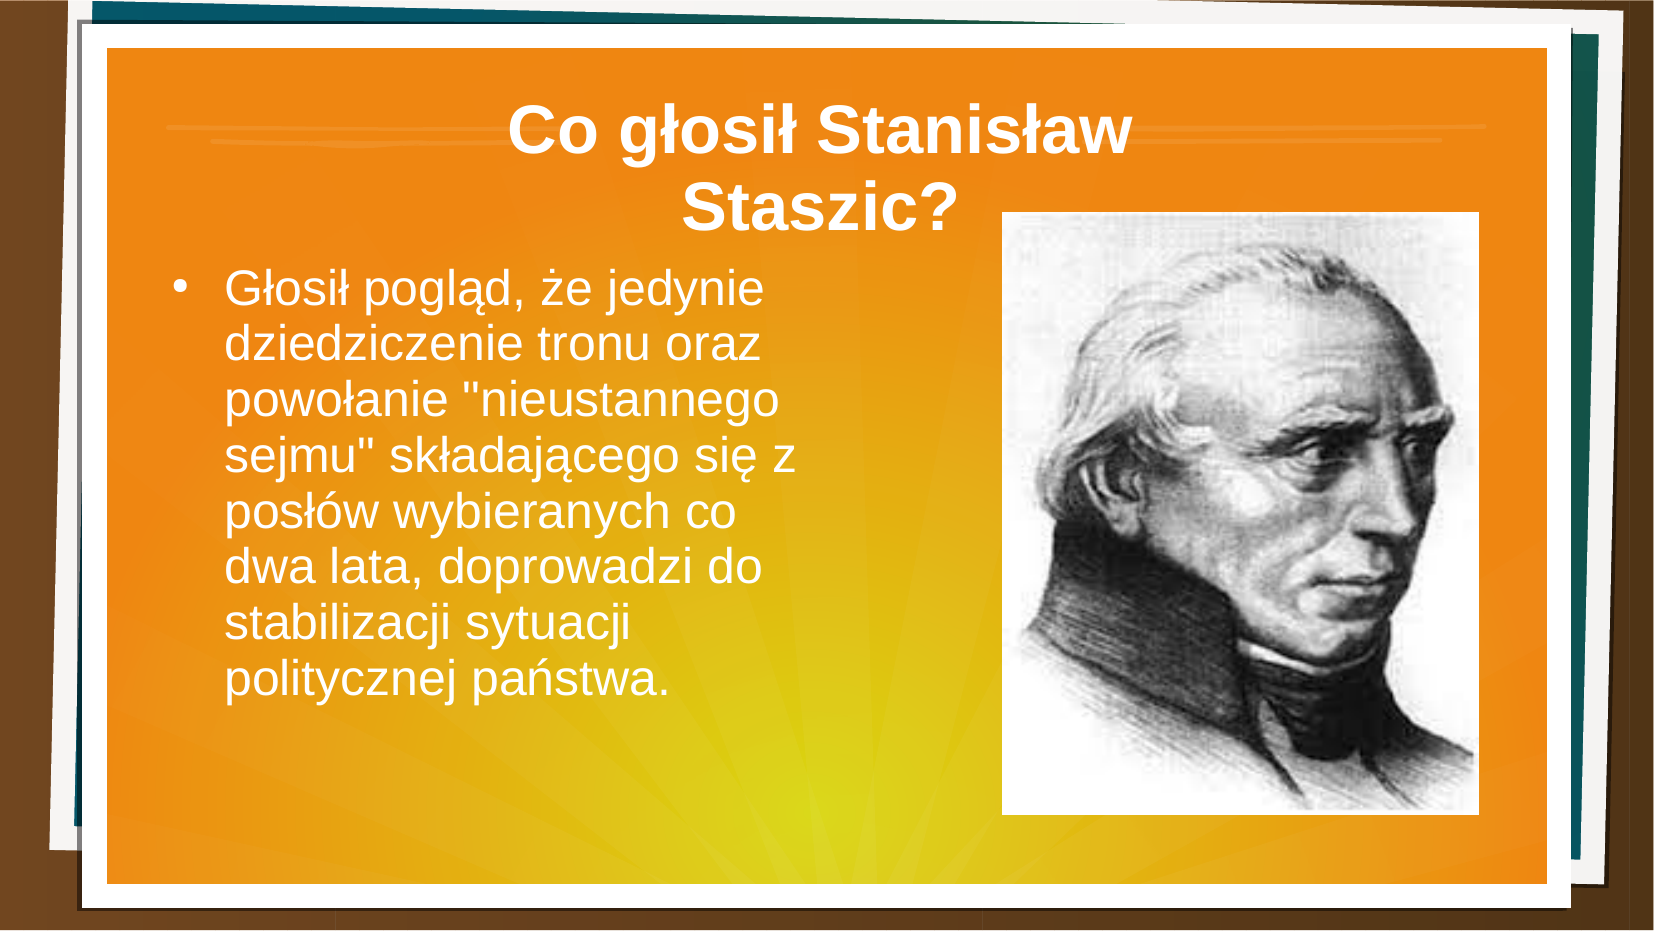

# Co głosił Stanisław Staszic?
Głosił pogląd, że jedynie dziedziczenie tronu oraz powołanie "nieustannego sejmu" składającego się z posłów wybieranych co dwa lata, doprowadzi do stabilizacji sytuacji politycznej państwa.